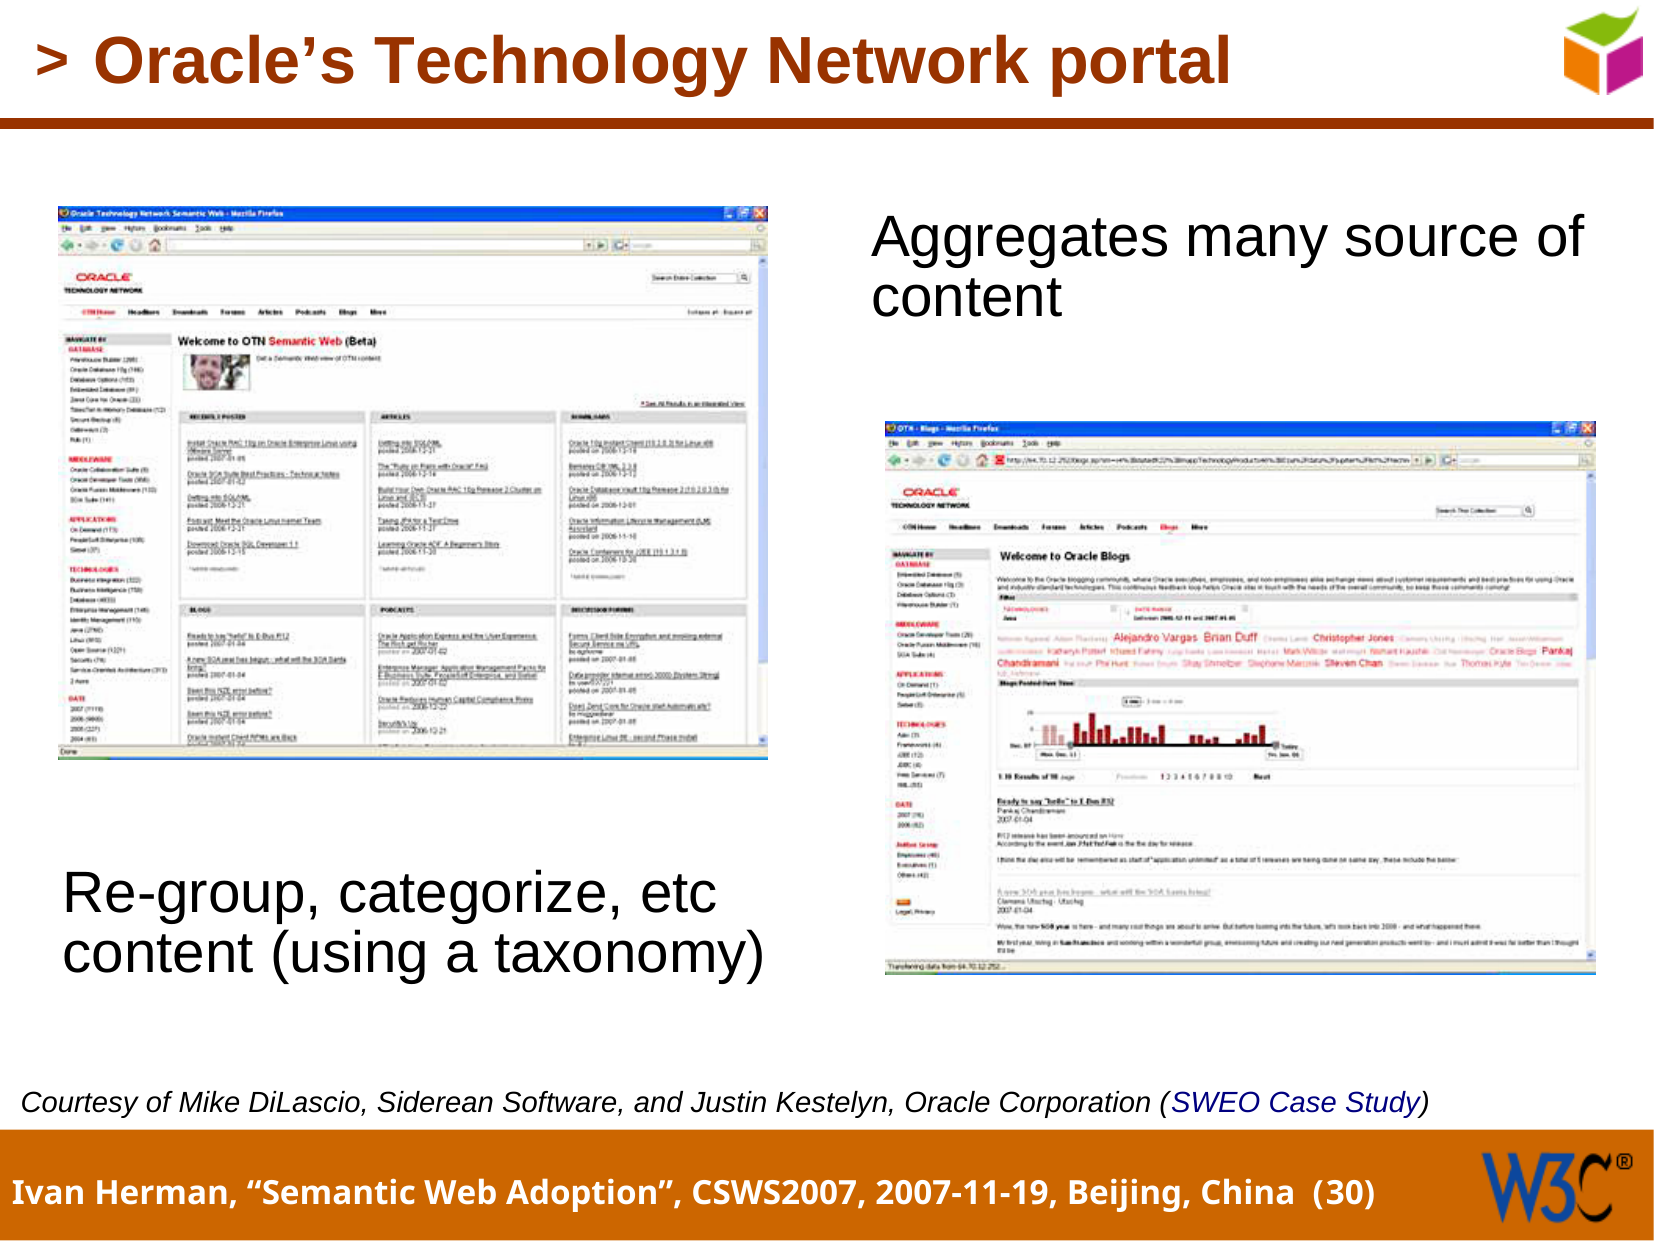

# Oracle’s Technology Network portal
Aggregates many source of
content
Re-group, categorize, etc
content (using a taxonomy)
Courtesy of Mike DiLascio, Siderean Software, and Justin Kestelyn, Oracle Corporation (SWEO Case Study)